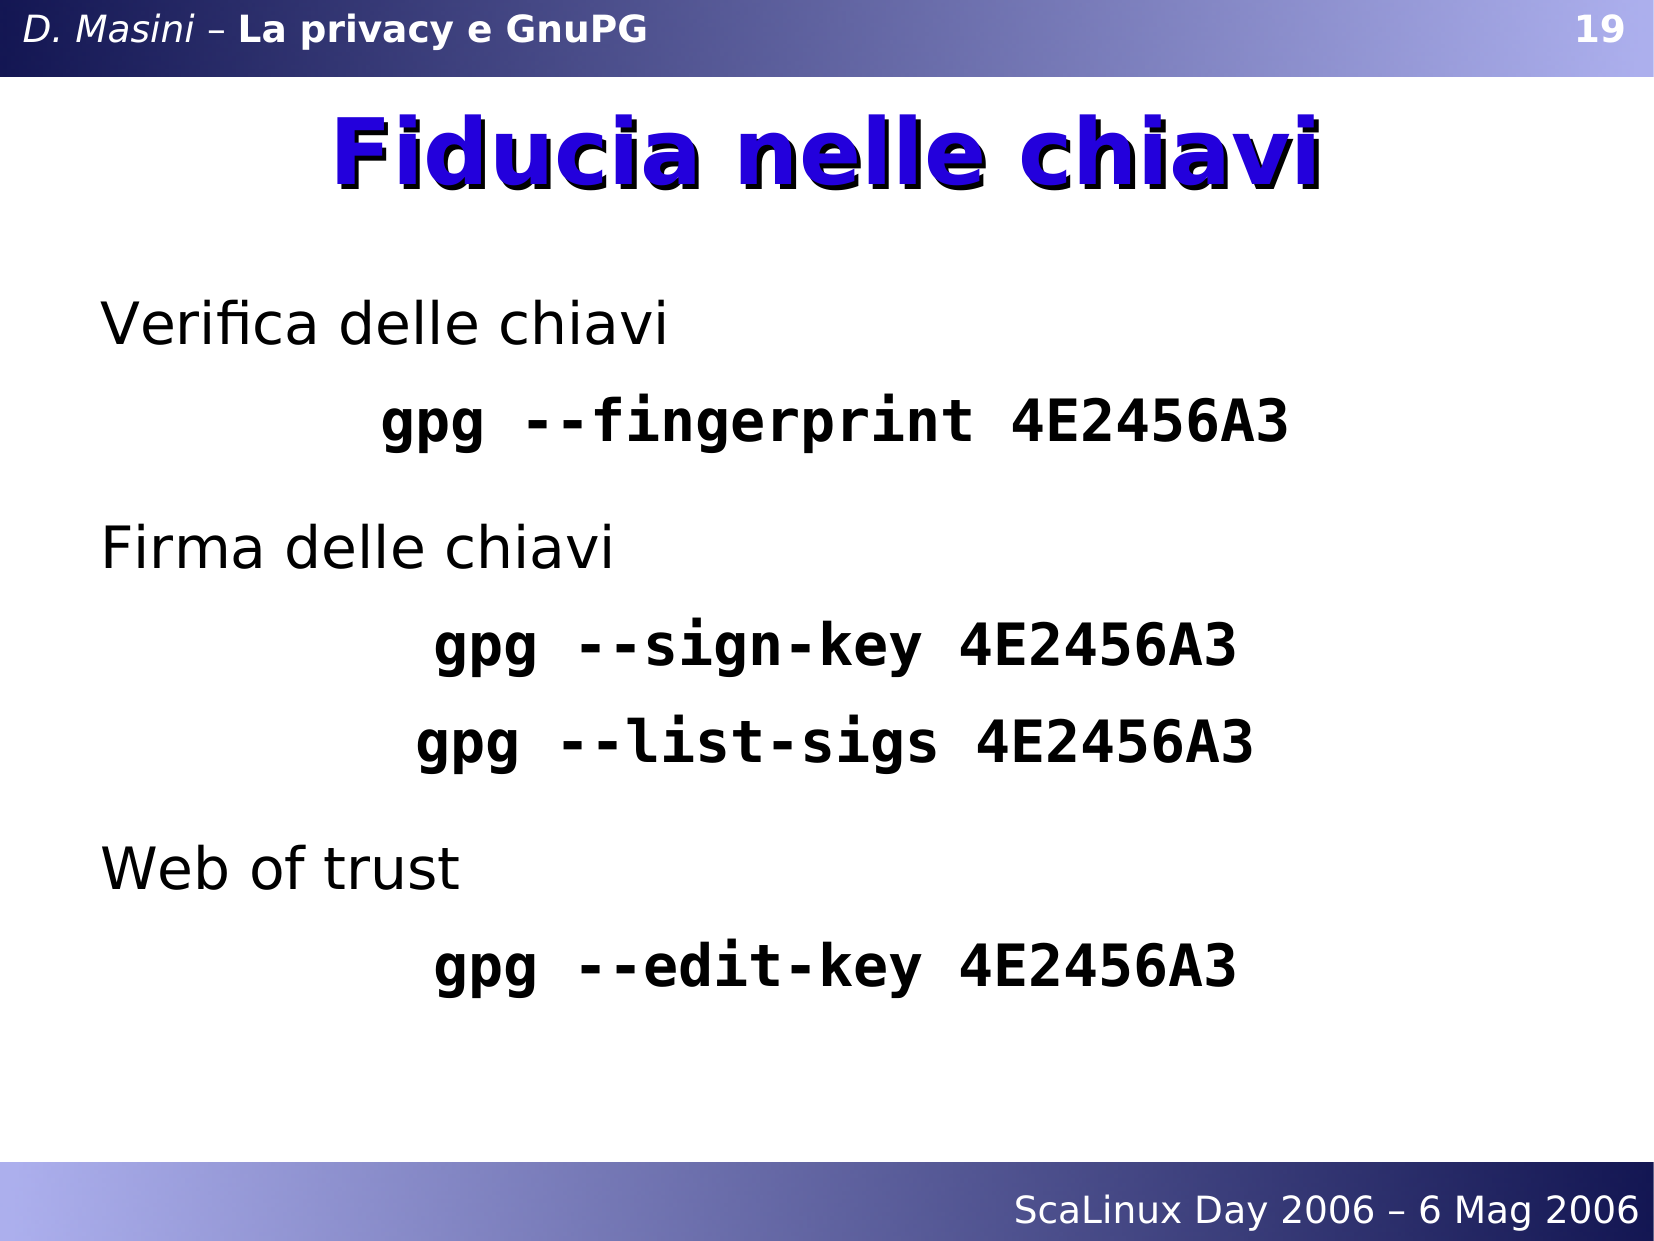

D. Masini – La privacy e GnuPG
# Fiducia nelle chiavi
Verifica delle chiavi
gpg --fingerprint 4E2456A3
Firma delle chiavi
gpg --sign-key 4E2456A3
gpg --list-sigs 4E2456A3
Web of trust
gpg --edit-key 4E2456A3
ScaLinux Day 2006 – 6 Mag 2006